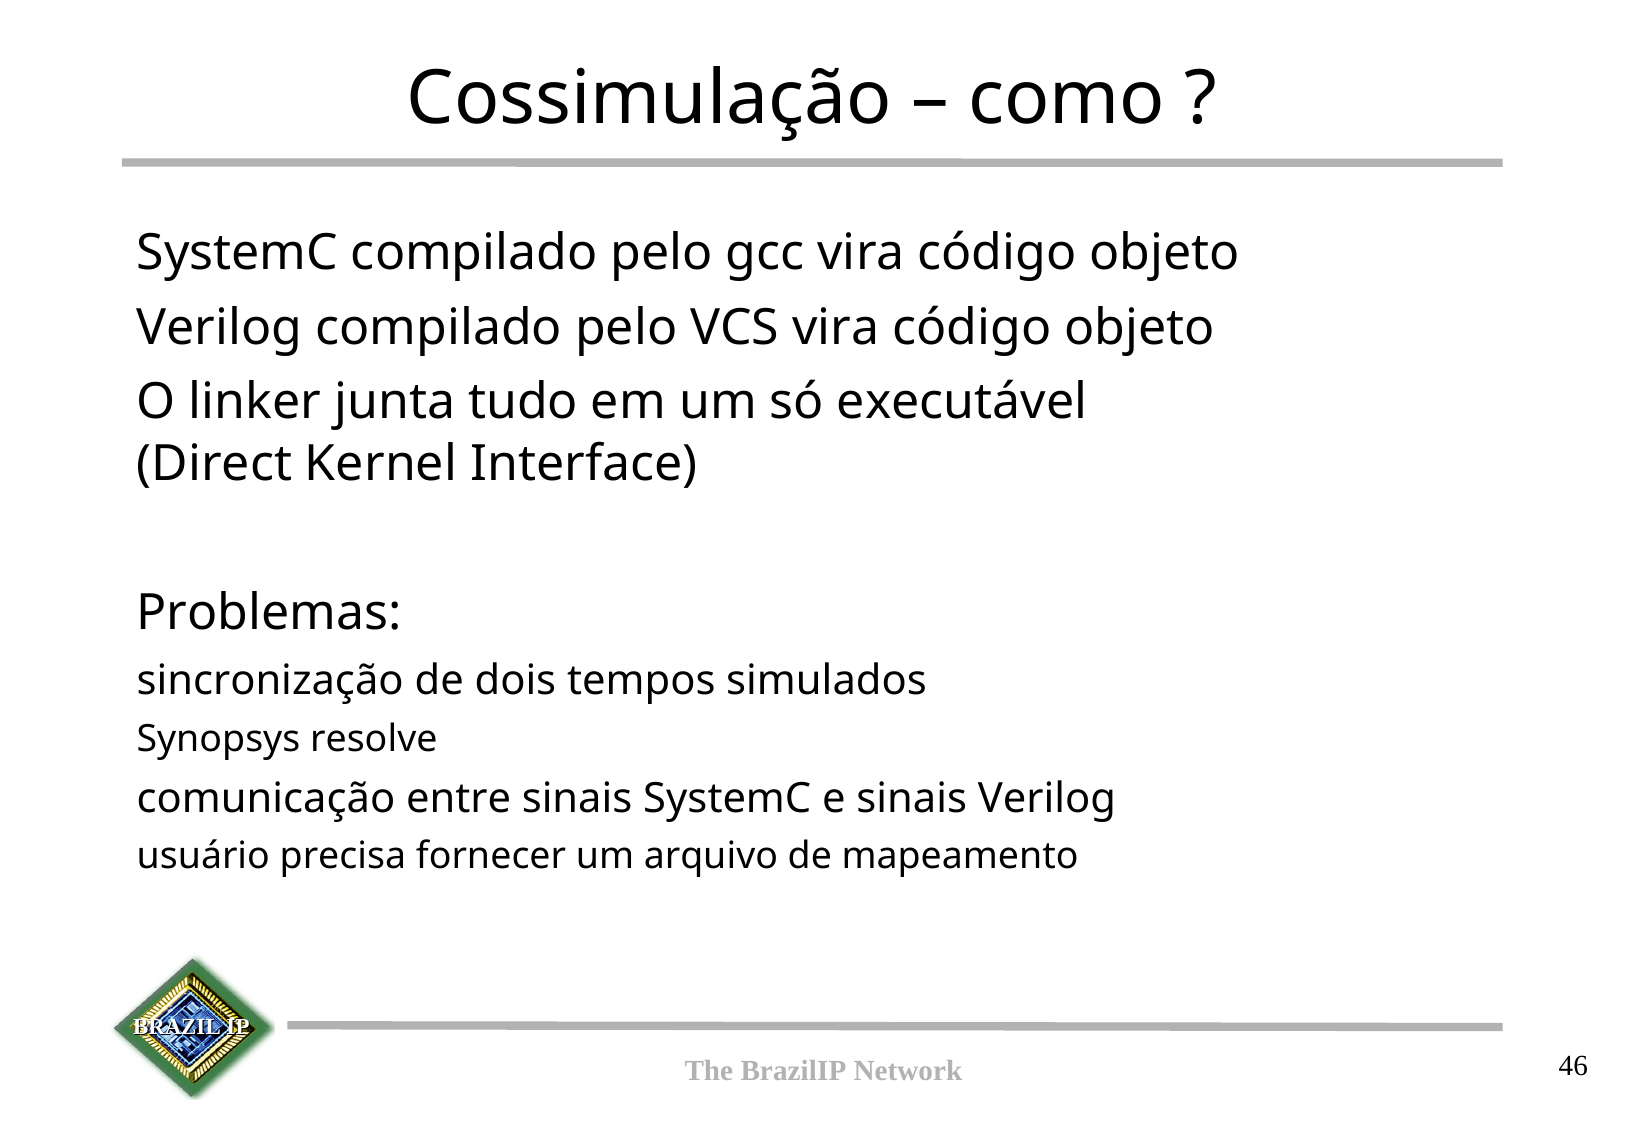

# Cossimulação – como ?
SystemC compilado pelo gcc vira código objeto
Verilog compilado pelo VCS vira código objeto
O linker junta tudo em um só executável
(Direct Kernel Interface)‏
Problemas:
sincronização de dois tempos simulados
Synopsys resolve
comunicação entre sinais SystemC e sinais Verilog
usuário precisa fornecer um arquivo de mapeamento
46